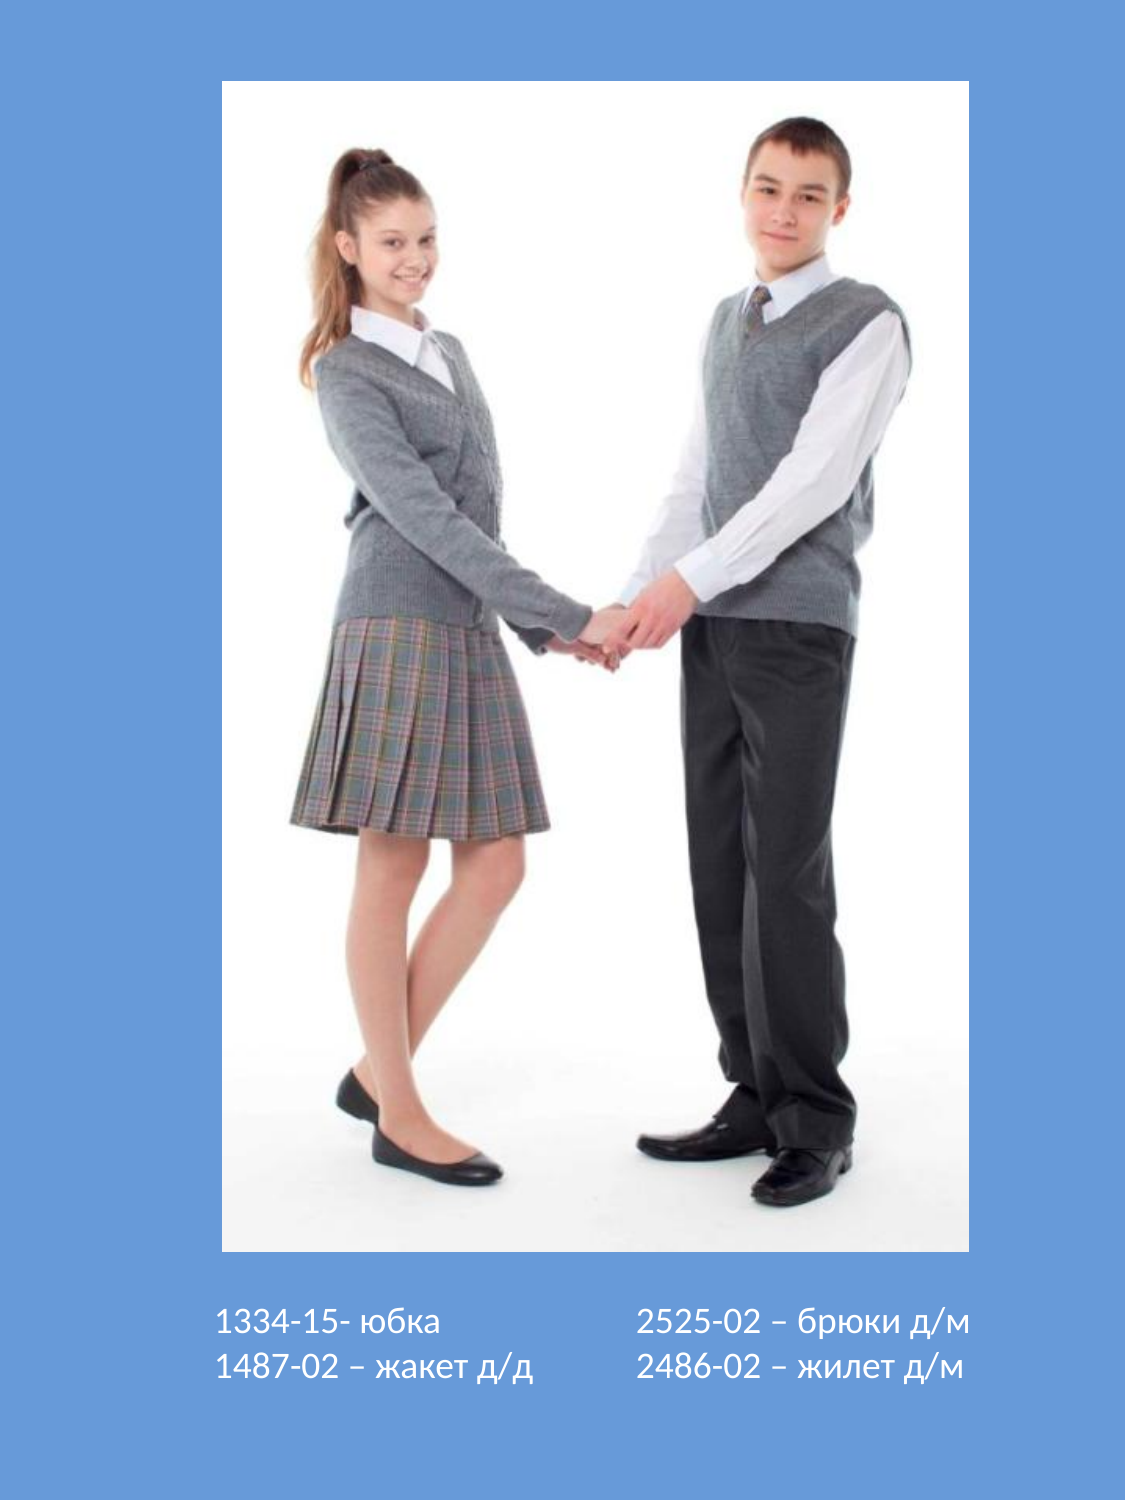

1334-15- юбка
1487-02 – жакет д/д
2525-02 – брюки д/м
2486-02 – жилет д/м